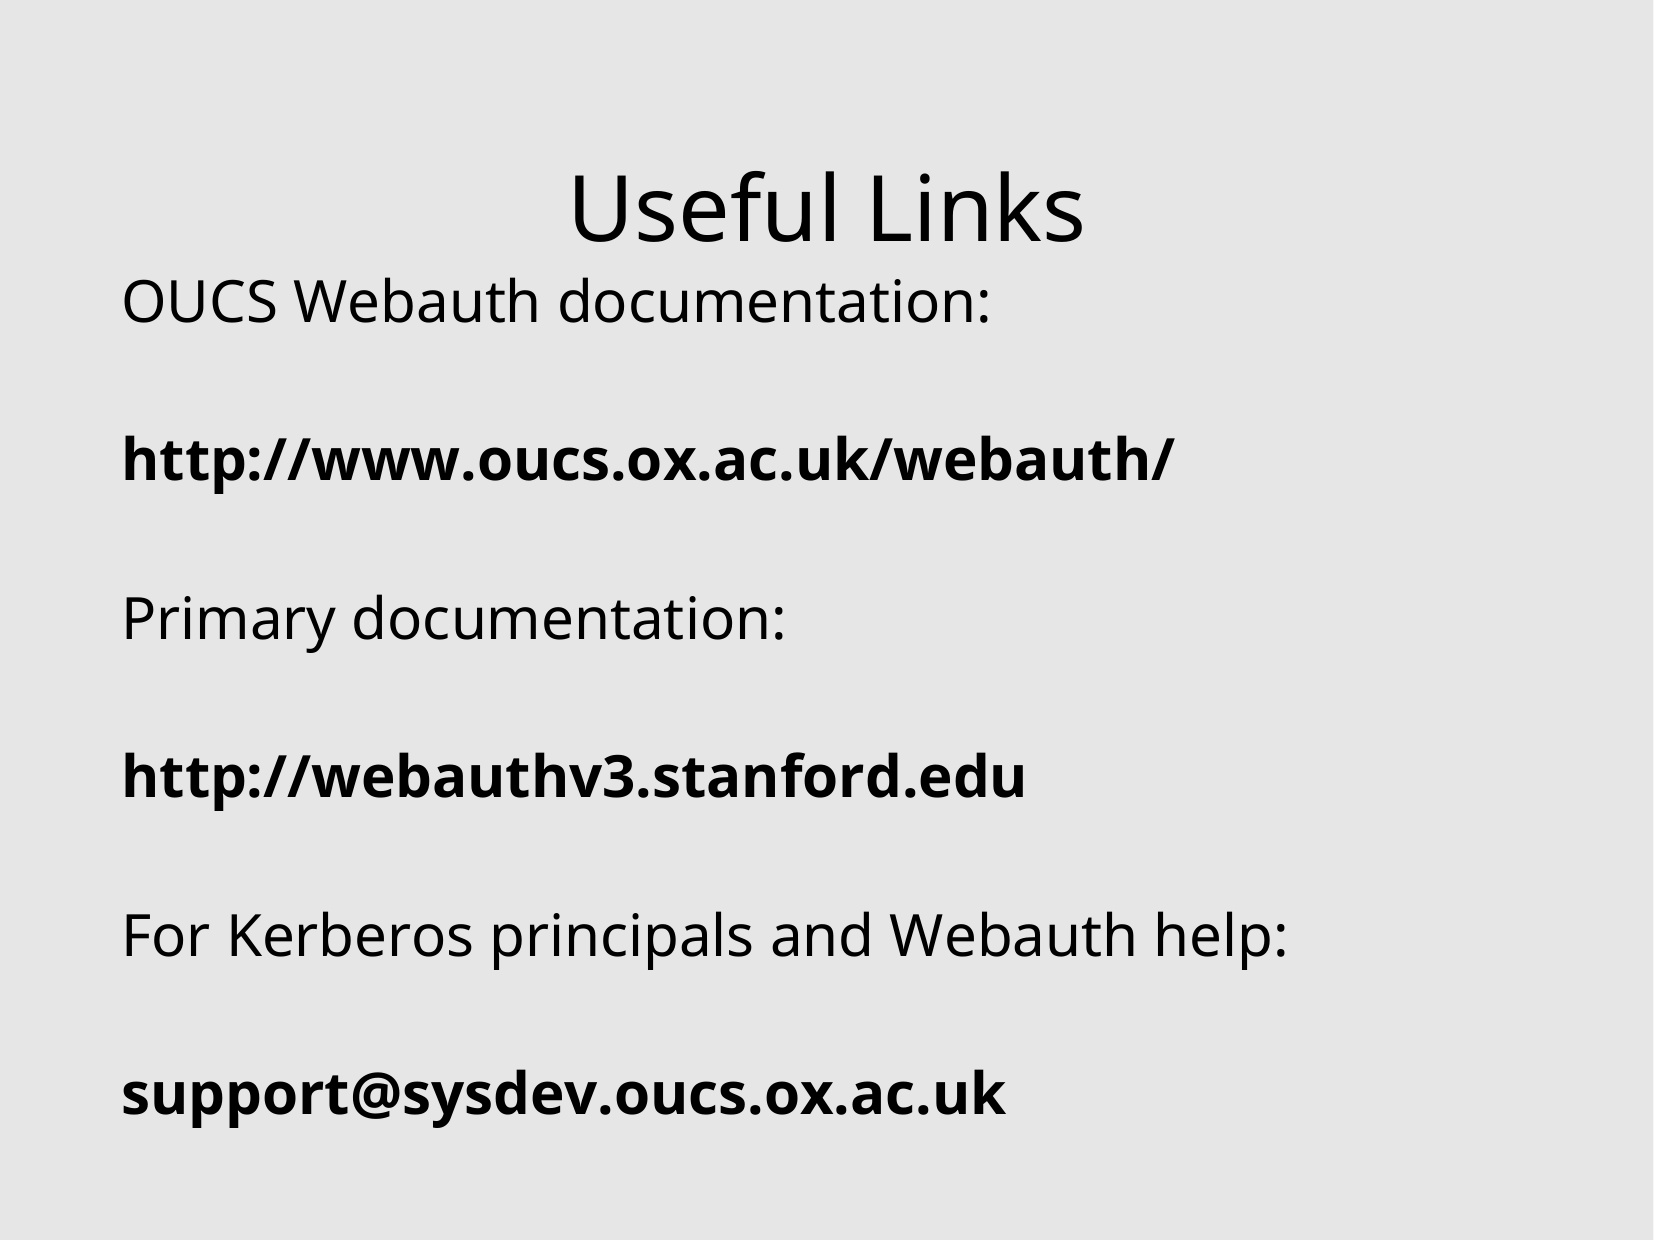

# Useful Links
OUCS Webauth documentation:
http://www.oucs.ox.ac.uk/webauth/
Primary documentation:
http://webauthv3.stanford.edu
For Kerberos principals and Webauth help:
support@sysdev.oucs.ox.ac.uk